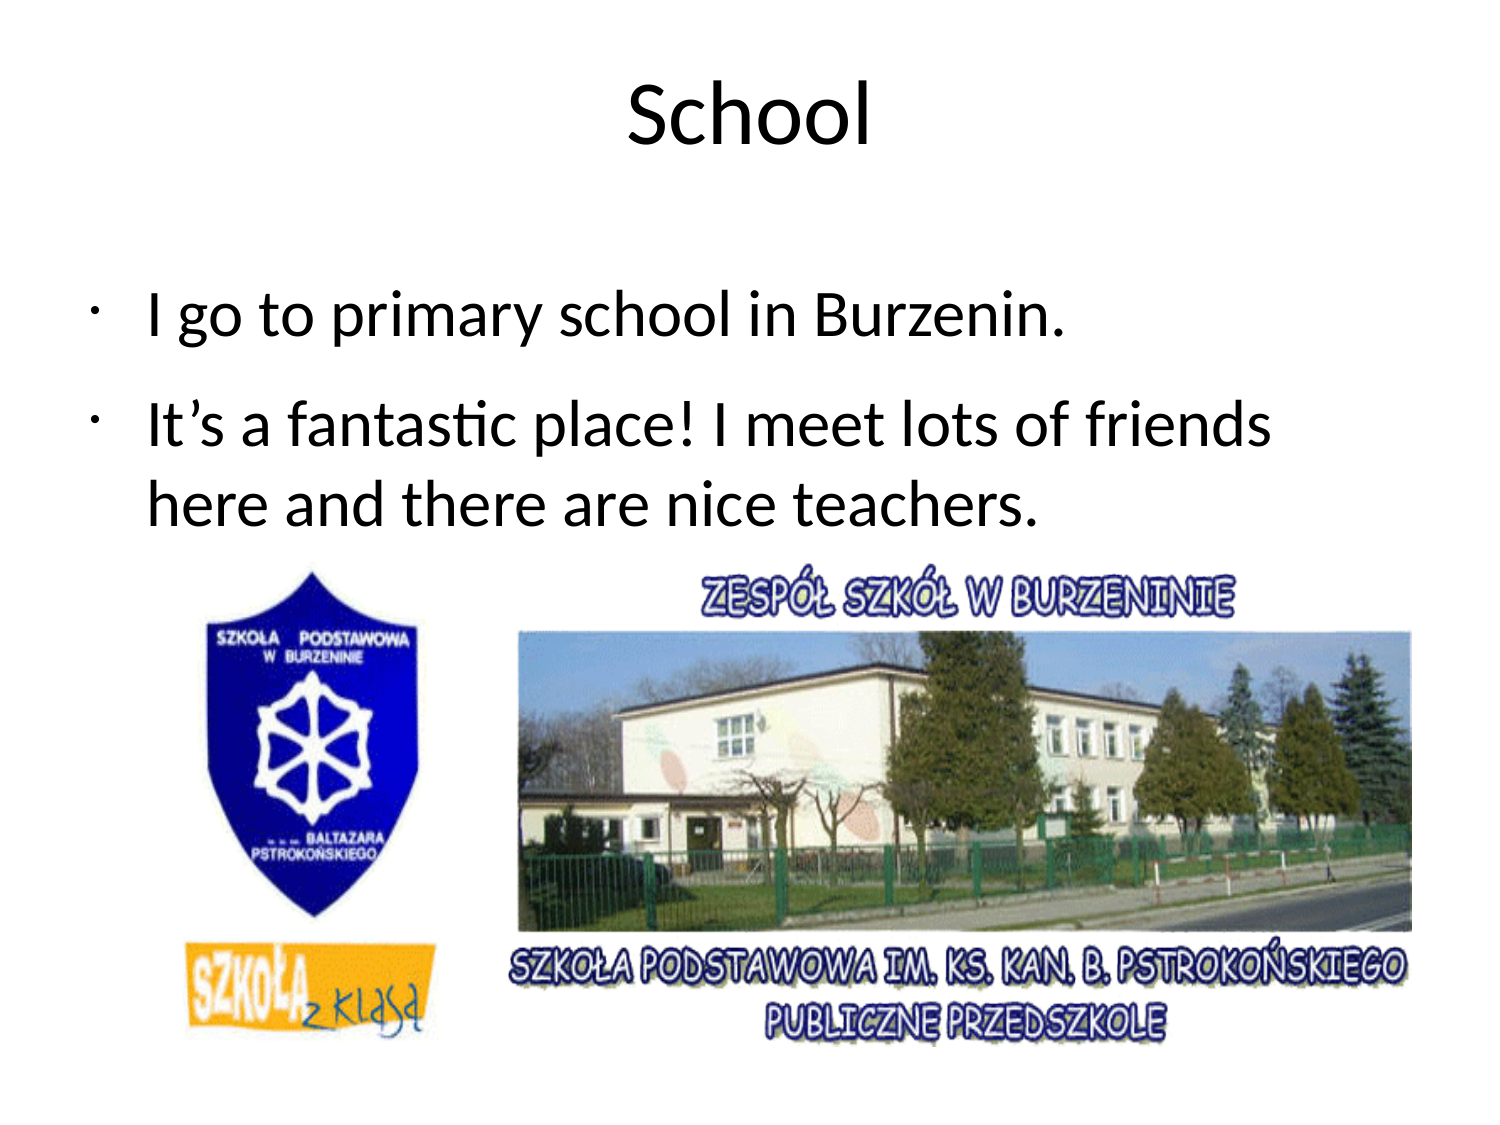

# School
I go to primary school in Burzenin.
It’s a fantastic place! I meet lots of friends here and there are nice teachers.